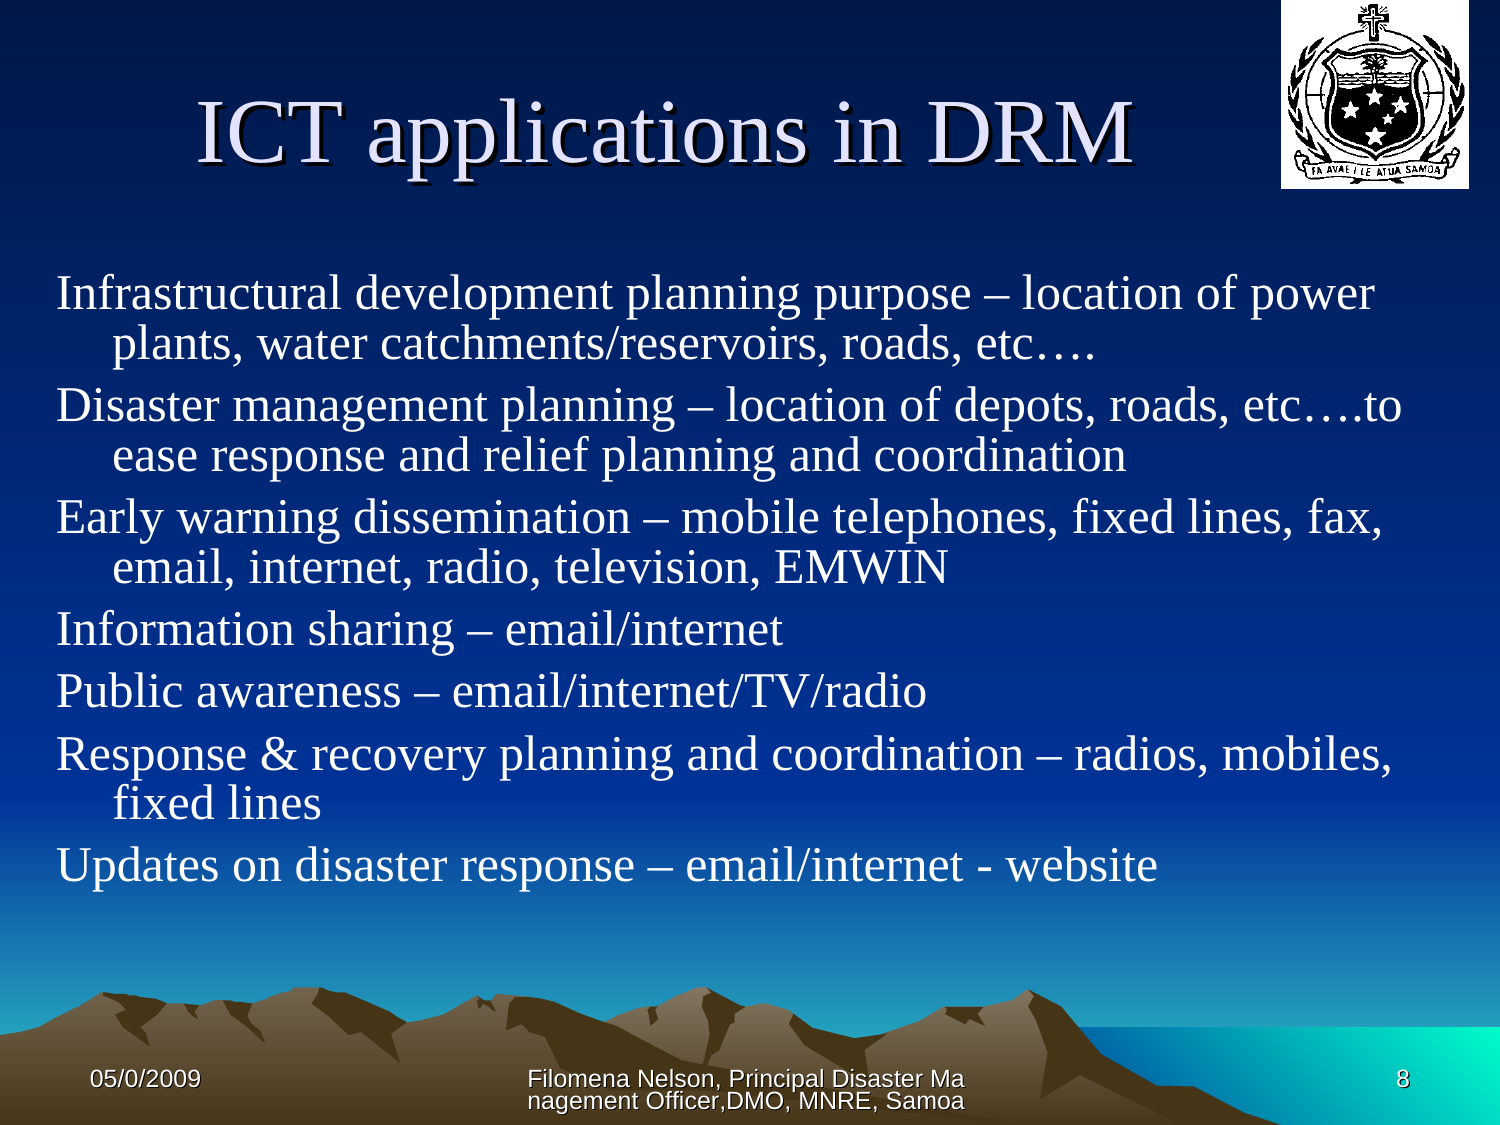

# ICT applications in DRM
Infrastructural development planning purpose – location of power plants, water catchments/reservoirs, roads, etc….
Disaster management planning – location of depots, roads, etc….to ease response and relief planning and coordination
Early warning dissemination – mobile telephones, fixed lines, fax, email, internet, radio, television, EMWIN
Information sharing – email/internet
Public awareness – email/internet/TV/radio
Response & recovery planning and coordination – radios, mobiles, fixed lines
Updates on disaster response – email/internet - website
05/0/2009
Filomena Nelson, Principal Disaster Management Officer,DMO, MNRE, Samoa
8